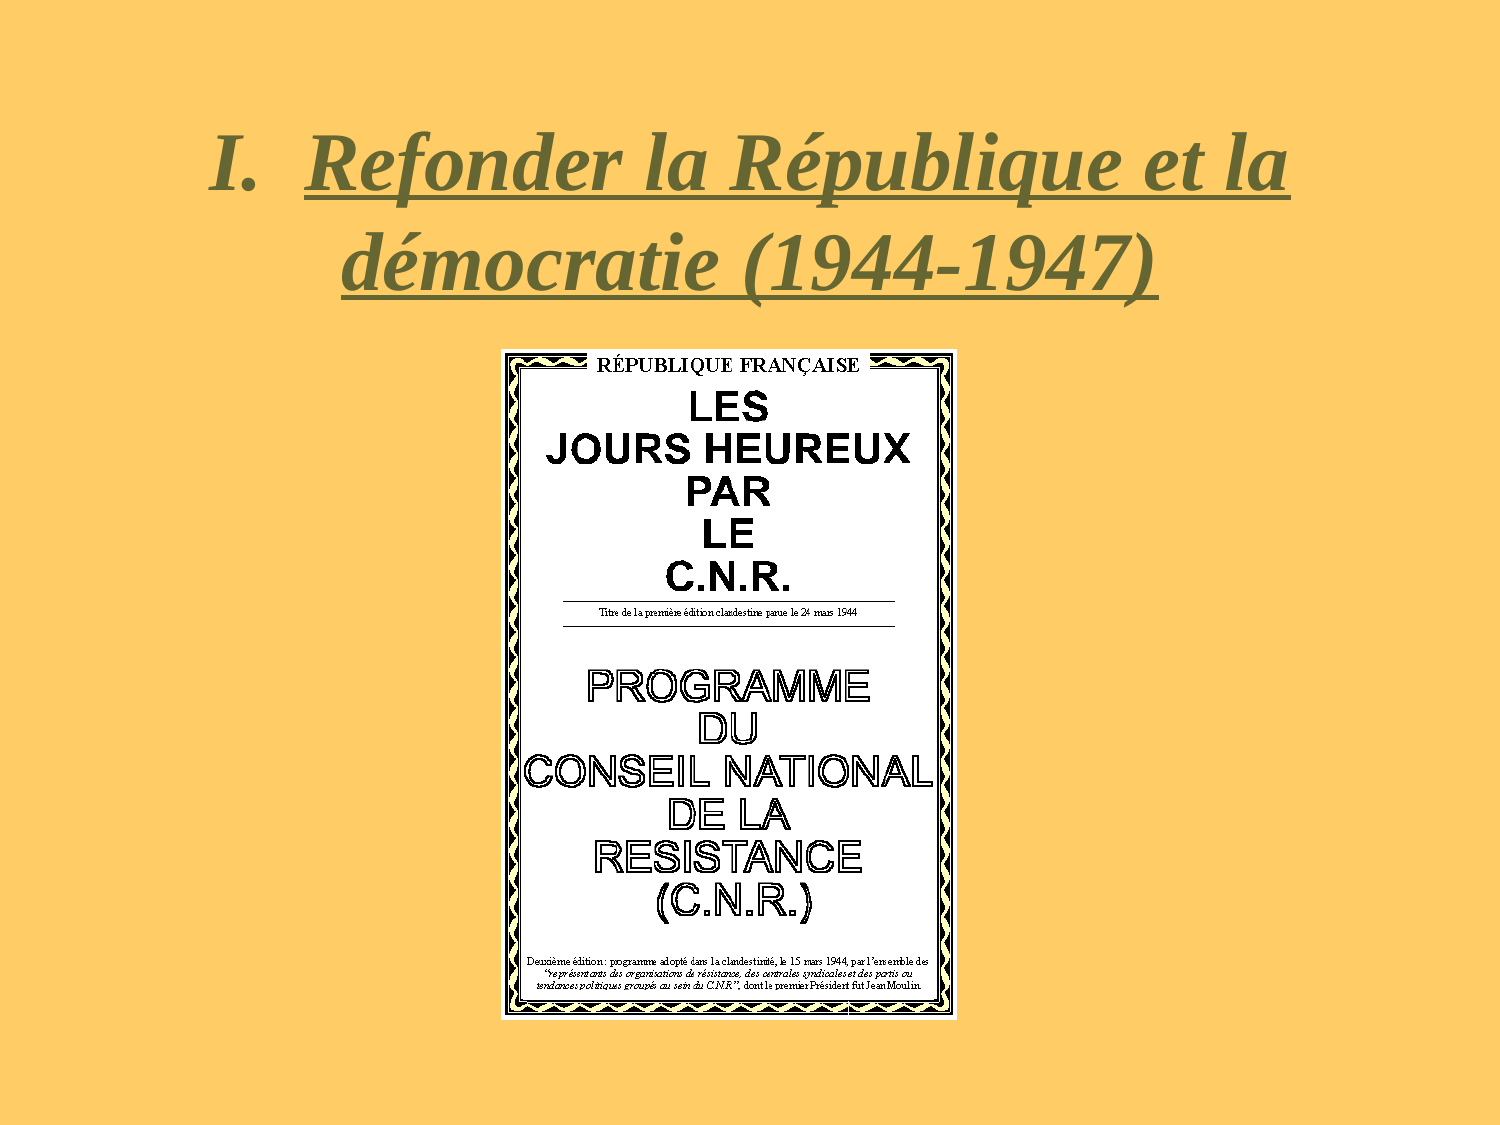

# I. Refonder la République et la démocratie (1944-1947)